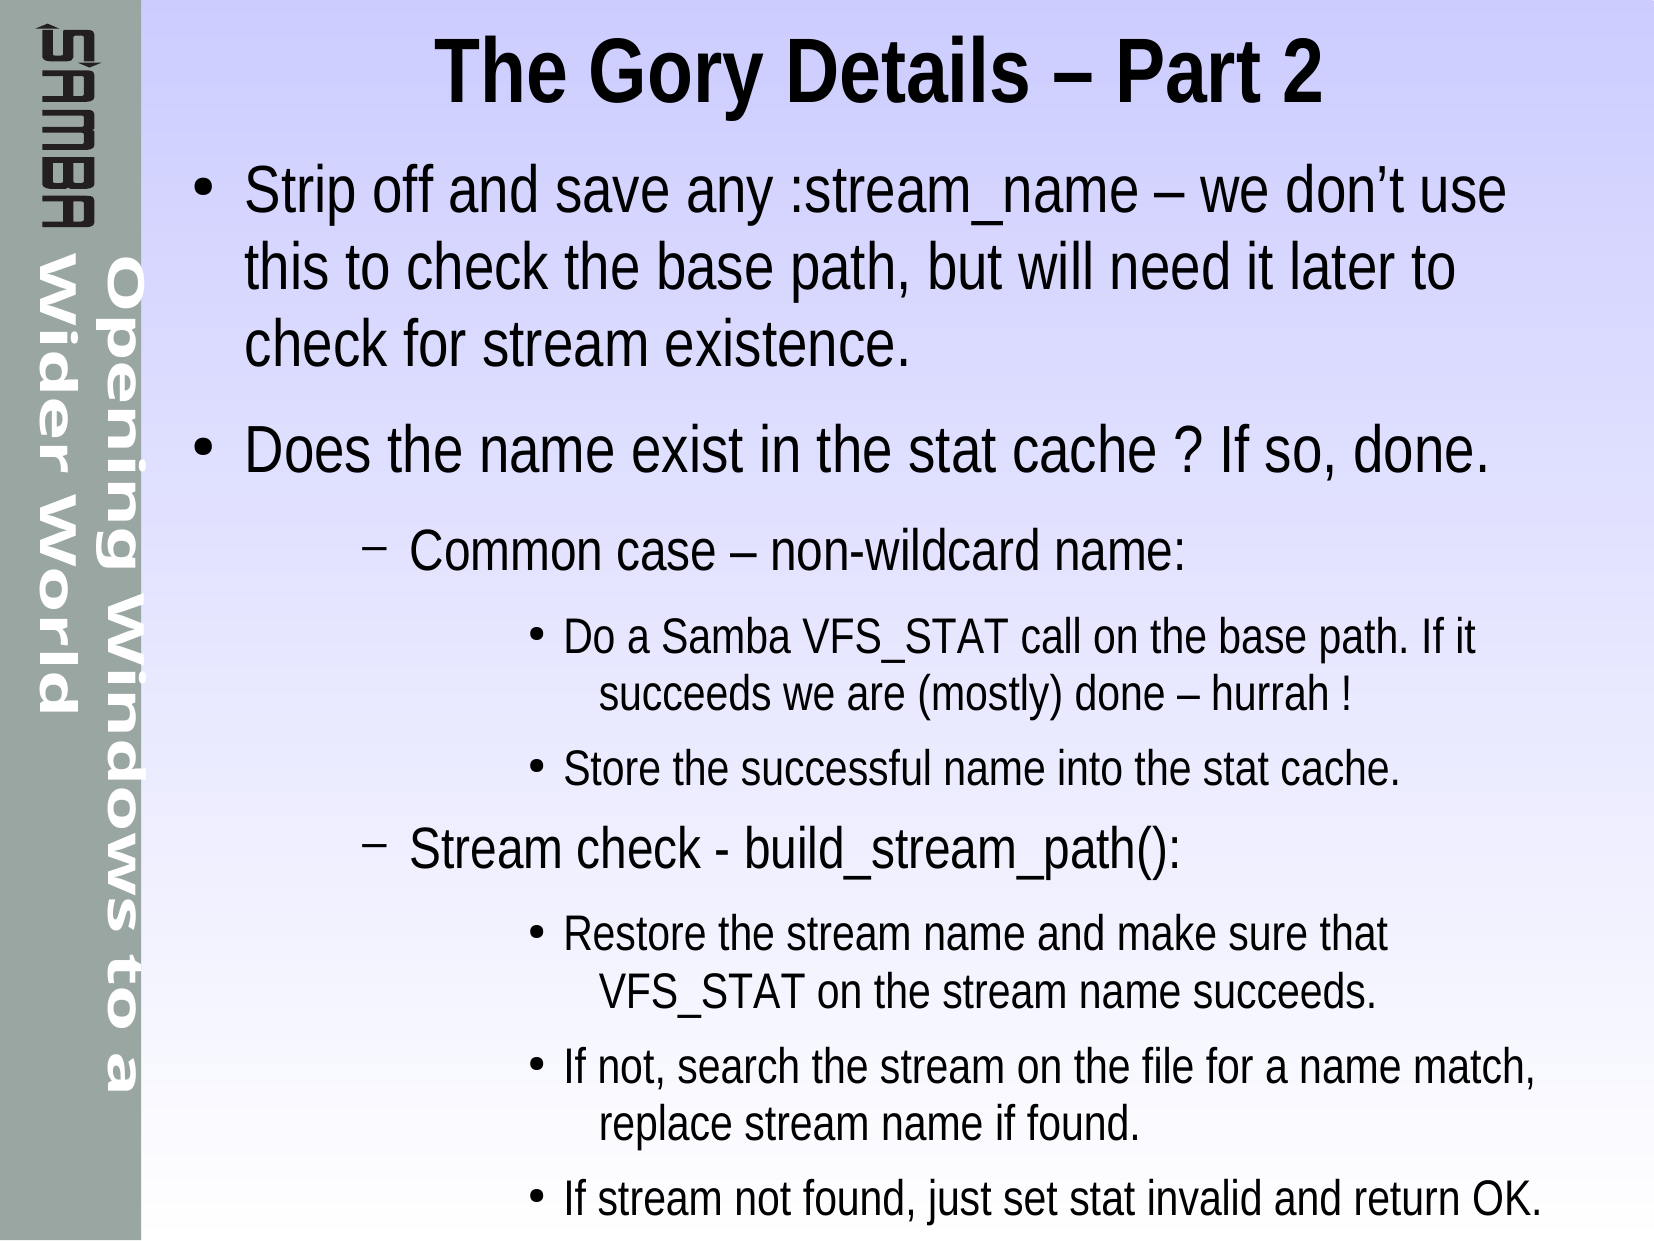

# The Gory Details – Part 2
Strip off and save any :stream_name – we don’t use this to check the base path, but will need it later to check for stream existence.
Does the name exist in the stat cache ? If so, done.
Common case – non-wildcard name:
Do a Samba VFS_STAT call on the base path. If it succeeds we are (mostly) done – hurrah !
Store the successful name into the stat cache.
Stream check - build_stream_path():
Restore the stream name and make sure that VFS_STAT on the stream name succeeds.
If not, search the stream on the file for a name match, replace stream name if found.
If stream not found, just set stat invalid and return OK.